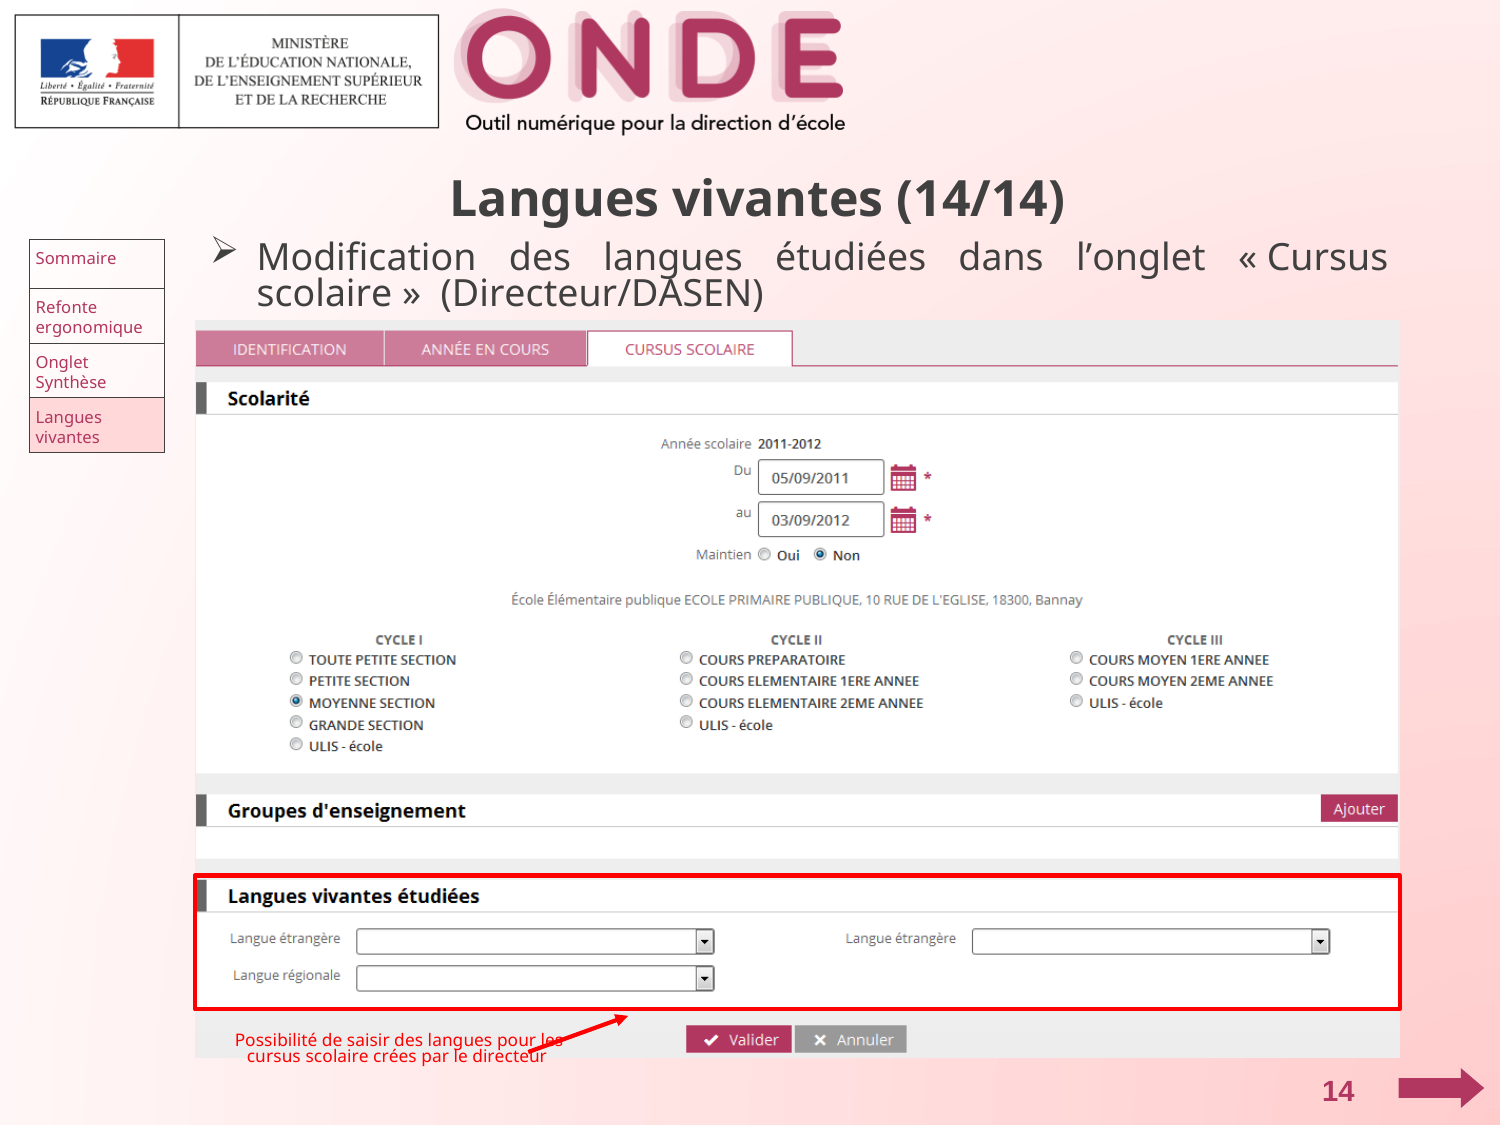

Langues vivantes (14/14)
Modification des langues étudiées dans l’onglet « Cursus scolaire » (Directeur/DASEN)
| Sommaire |
| --- |
| Refonte ergonomique |
| Onglet Synthèse |
| Langues vivantes |
Possibilité de saisir des langues pour les cursus scolaire crées par le directeur